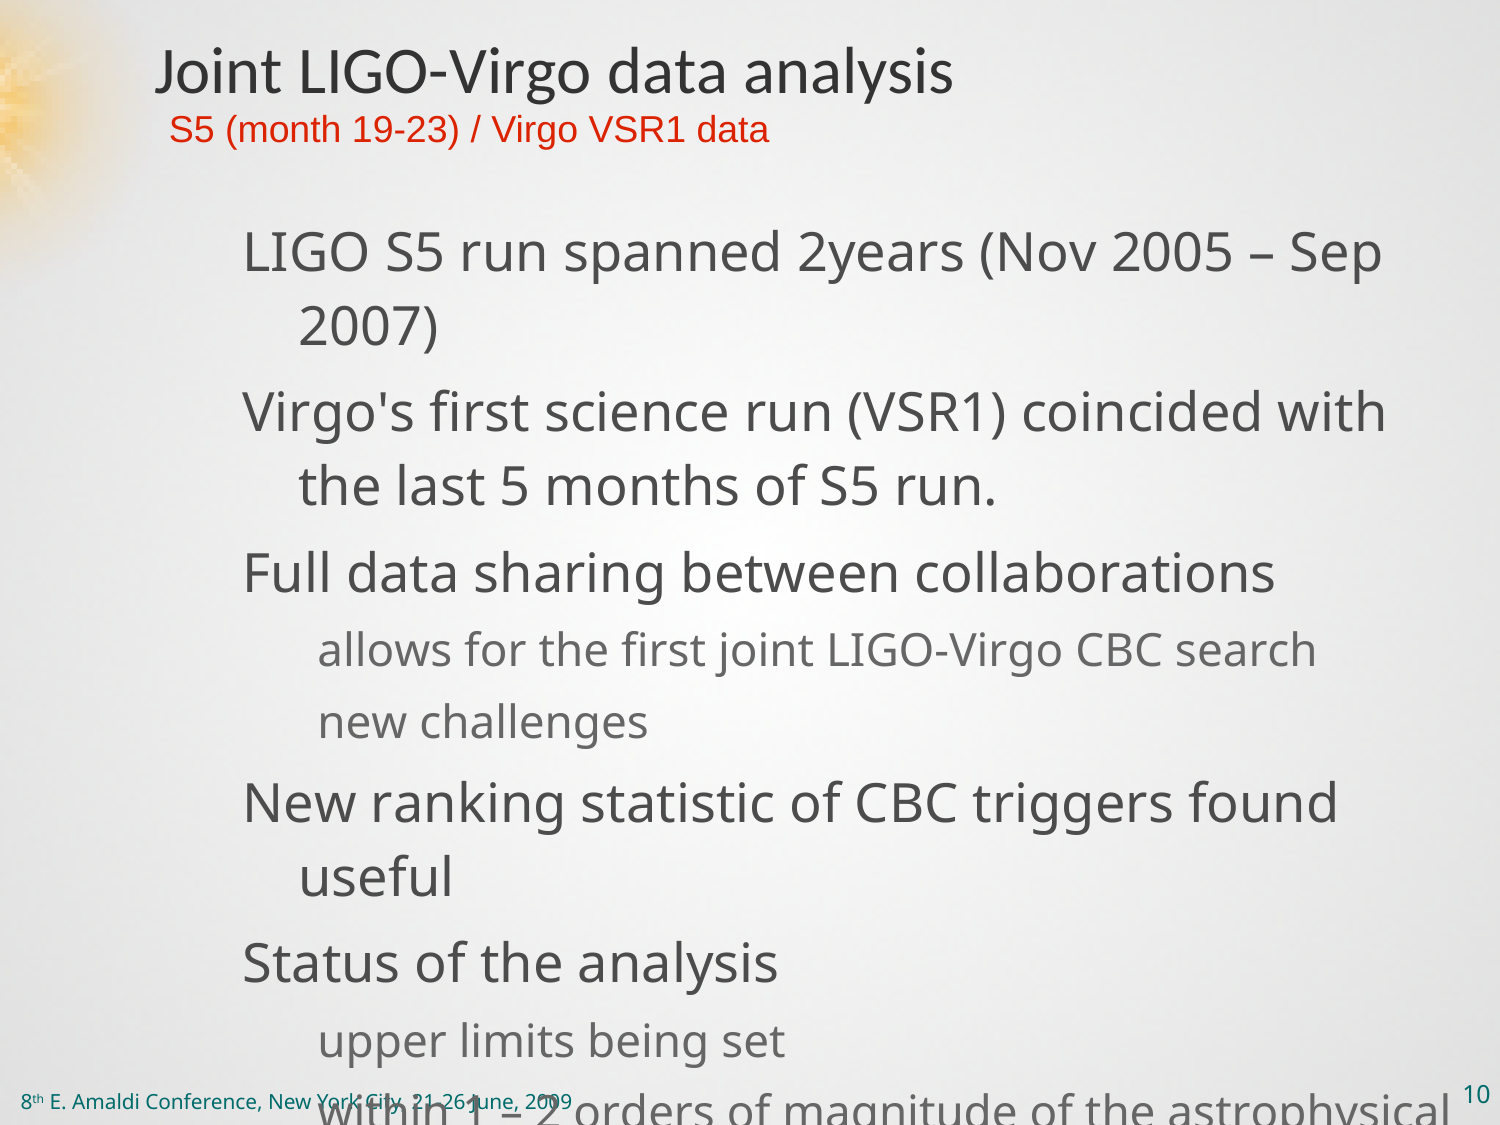

# Joint LIGO-Virgo data analysis
S5 (month 19-23) / Virgo VSR1 data
LIGO S5 run spanned 2years (Nov 2005 – Sep 2007)
Virgo's first science run (VSR1) coincided with the last 5 months of S5 run.
Full data sharing between collaborations
allows for the first joint LIGO-Virgo CBC search
new challenges
New ranking statistic of CBC triggers found useful
Status of the analysis
upper limits being set
within 1 – 2 orders of magnitude of the astrophysical optimistic rates
Ruslan Vaulin's talk